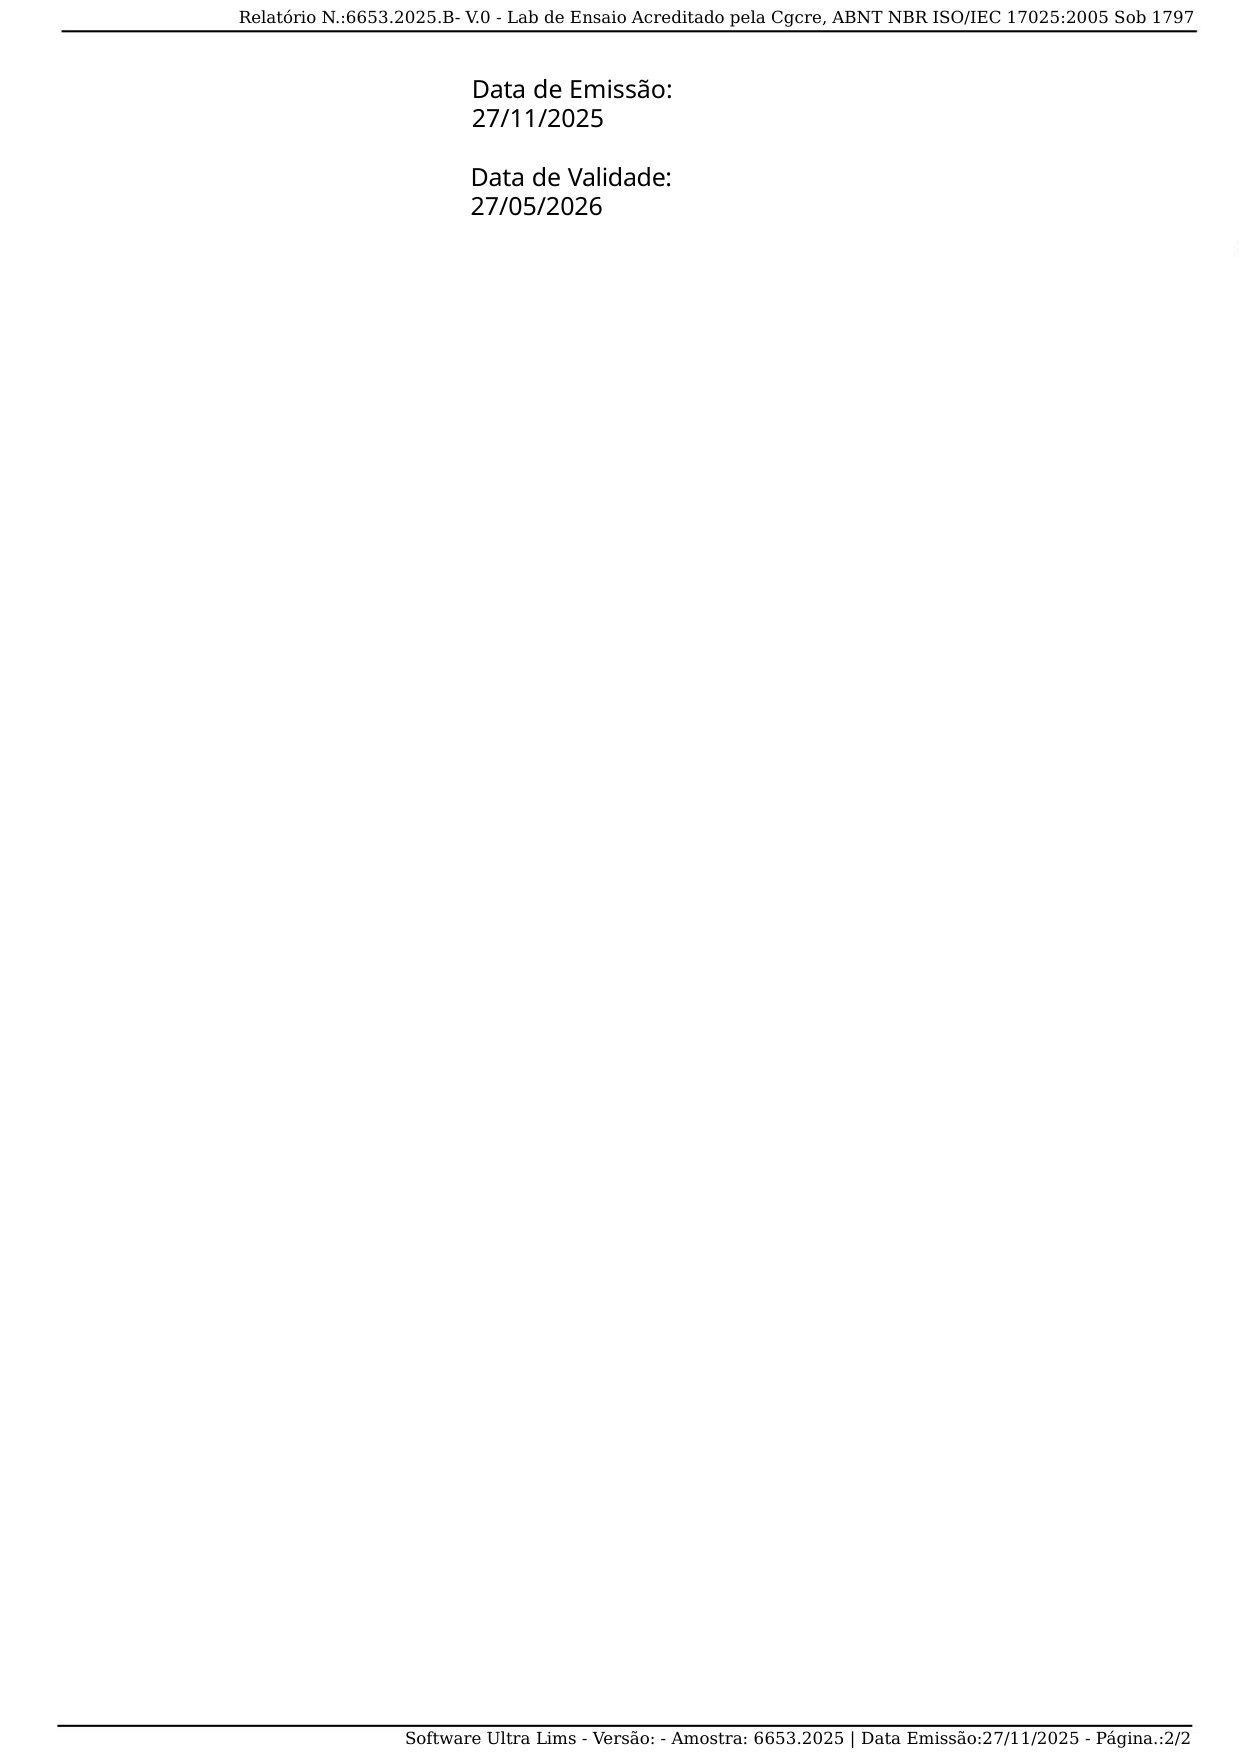

Relatório N.:6653.2025.B- V.0 - Lab de Ensaio Acreditado pela Cgcre, ABNT NBR ISO/IEC 17025:2005 Sob 1797
Data de Emissão: 27/11/2025
Data de Validade: 27/05/2026
Software Ultra Lims - Versão: - Amostra: 6653.2025 | Data Emissão:27/11/2025 - Página.:2/2